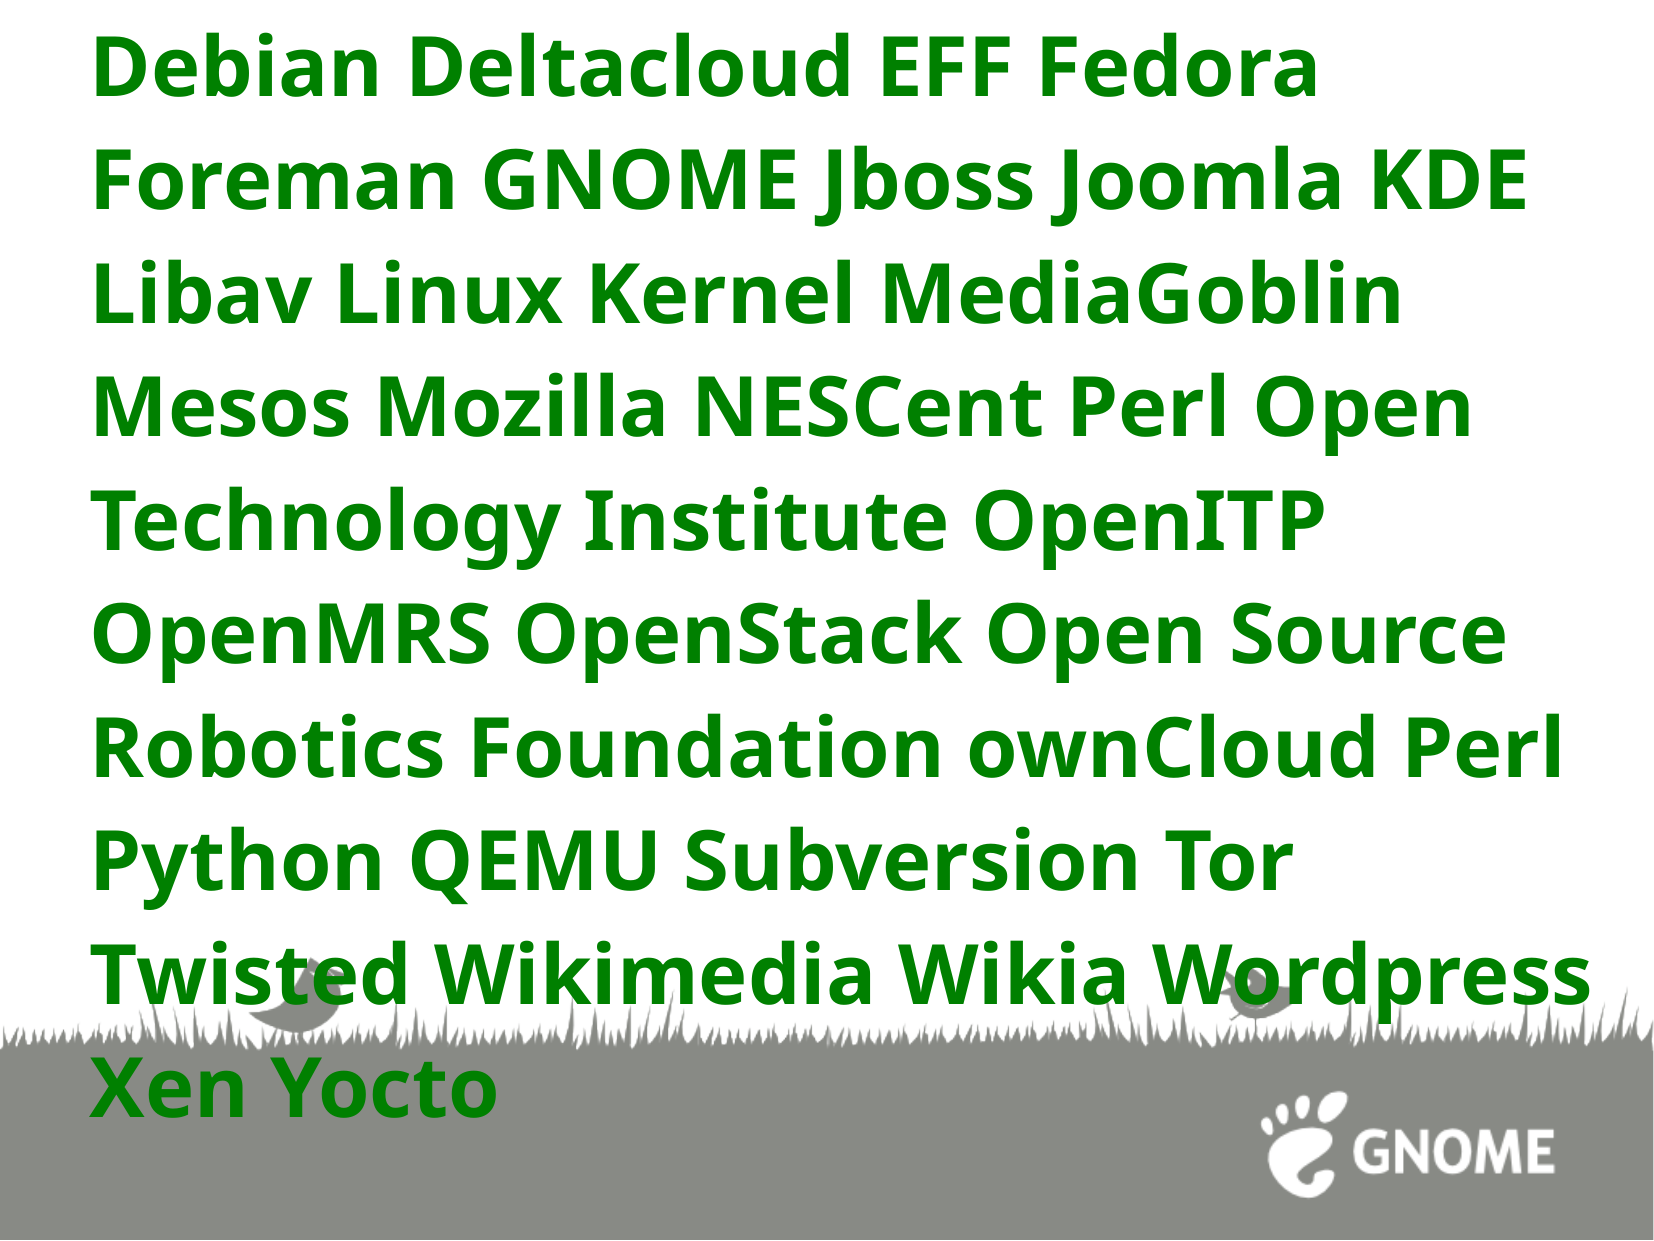

Debian Deltacloud EFF Fedora Foreman GNOME Jboss Joomla KDE Libav Linux Kernel MediaGoblin Mesos Mozilla NESCent Perl Open Technology Institute OpenITP OpenMRS OpenStack Open Source Robotics Foundation ownCloud Perl Python QEMU Subversion Tor Twisted Wikimedia Wikia Wordpress Xen Yocto